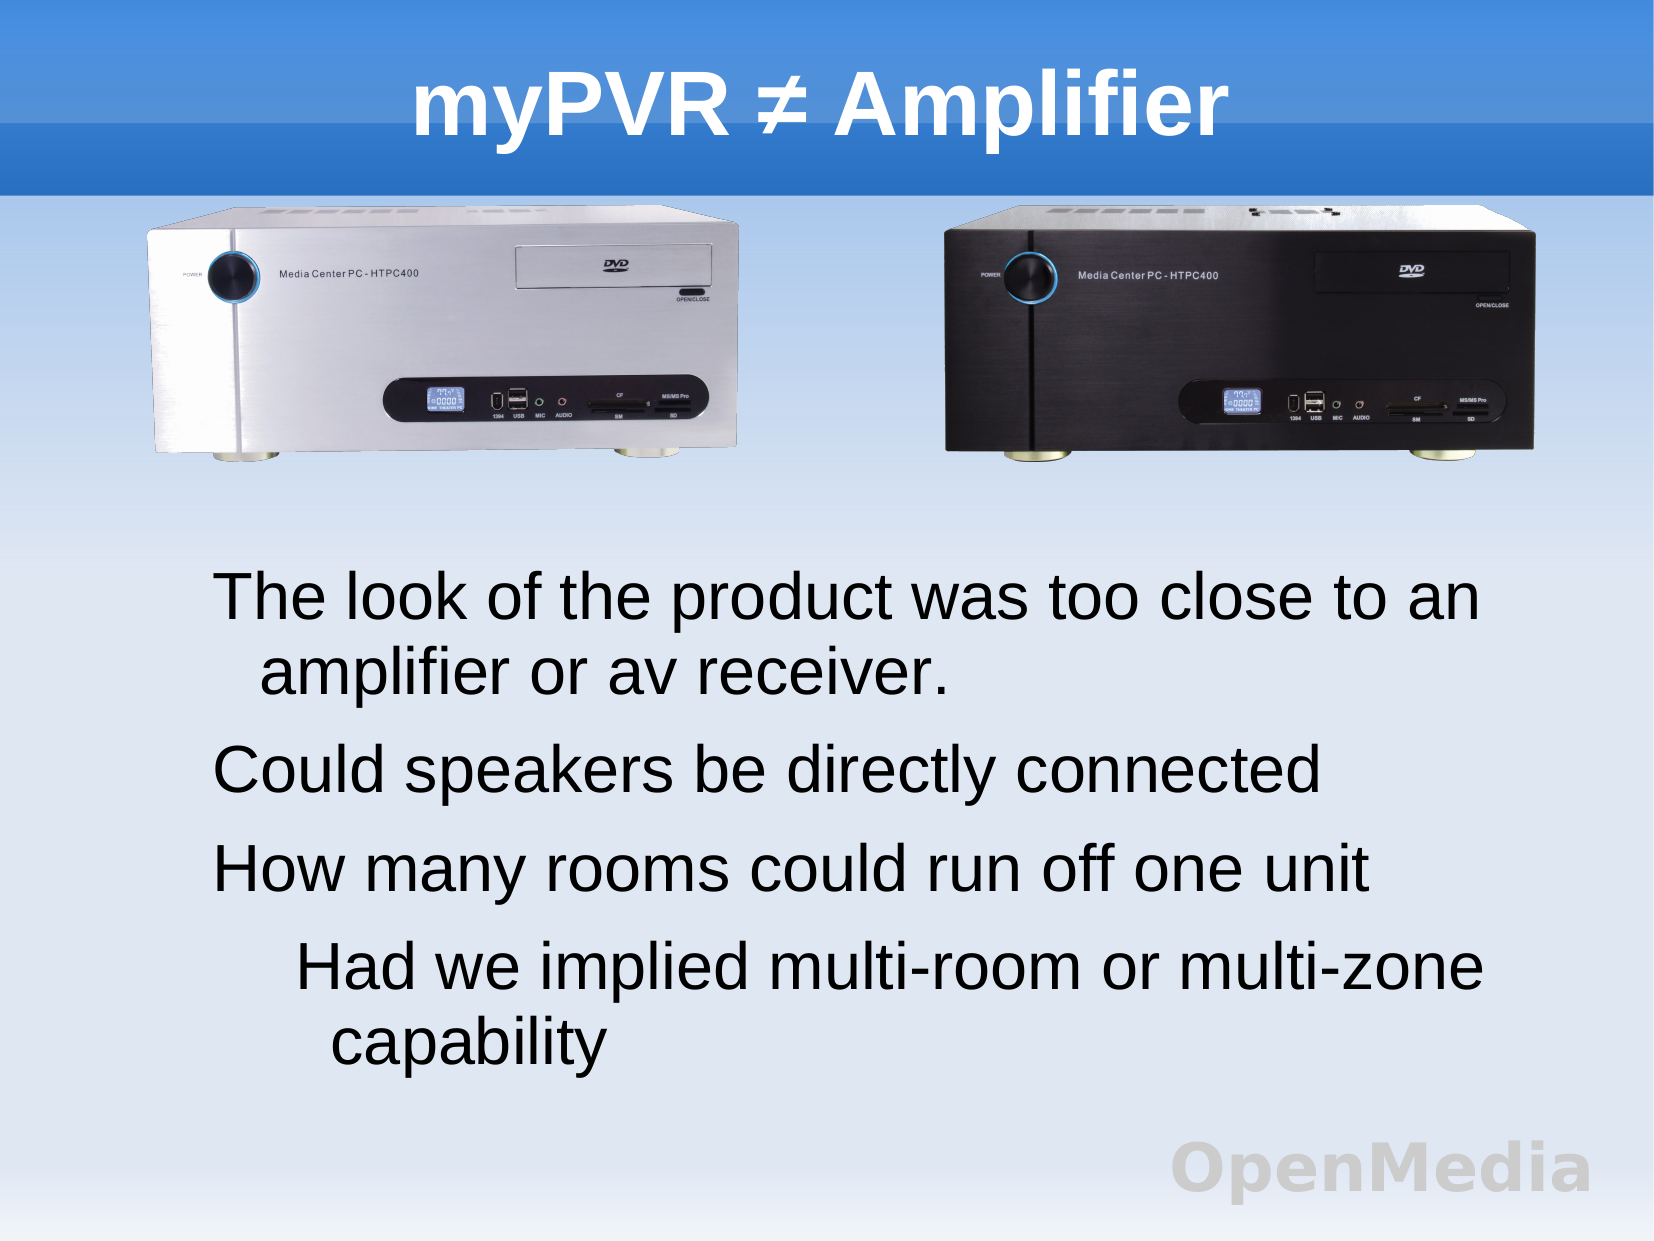

# myPVR ≠ Amplifier
The look of the product was too close to an amplifier or av receiver.
Could speakers be directly connected
How many rooms could run off one unit
Had we implied multi-room or multi-zone capability
11